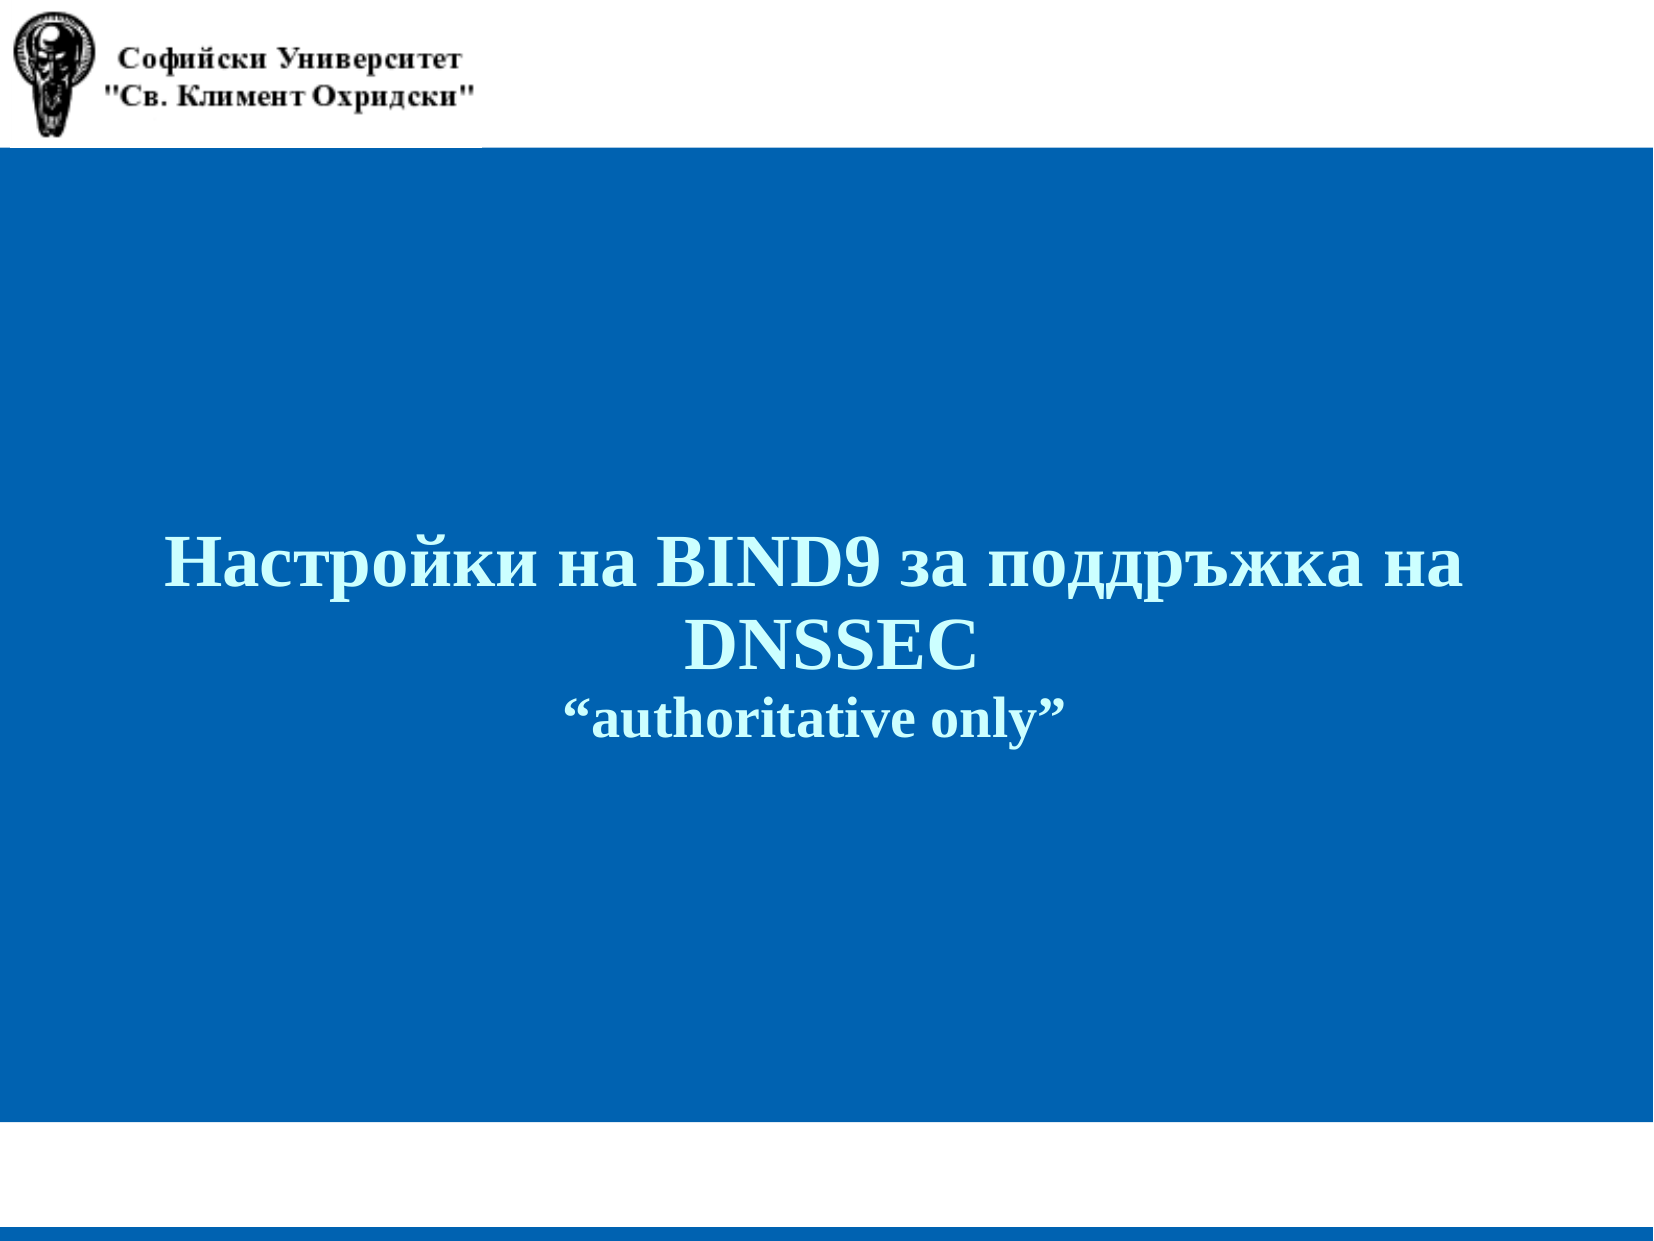

Настройки на BIND9 за поддръжка на DNSSEC
“authoritative only”